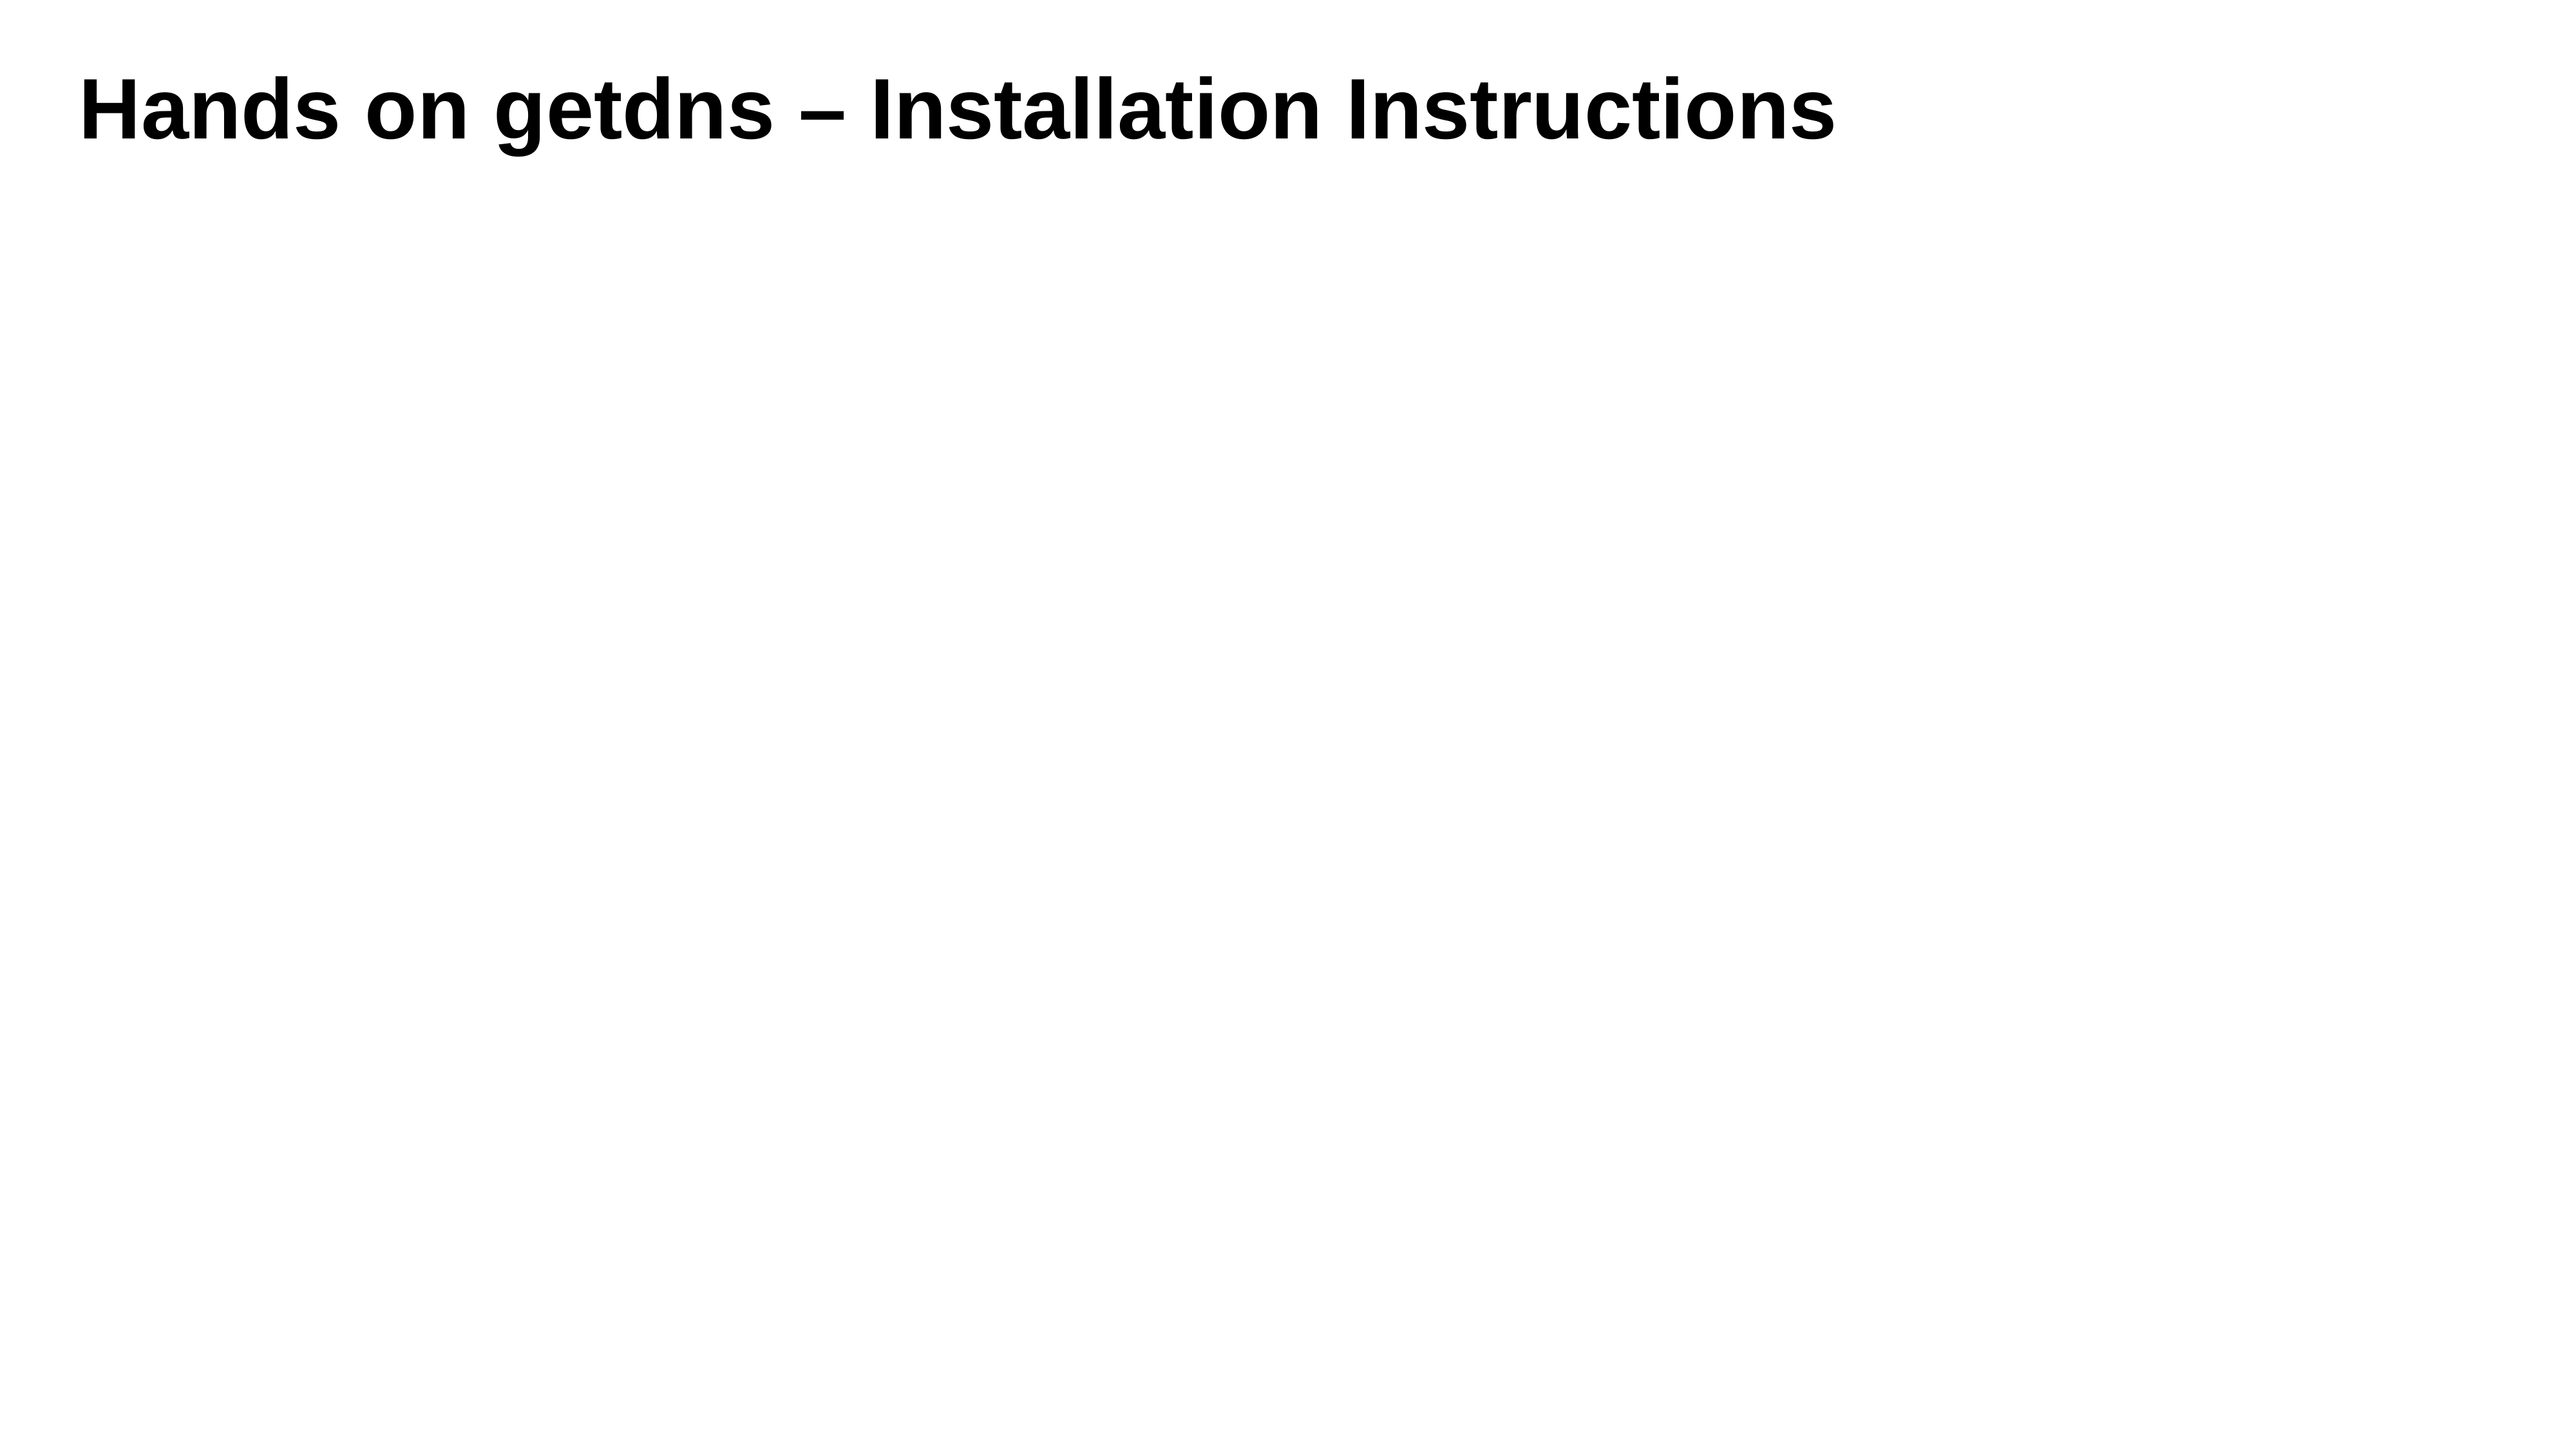

# Hands on getdns – Installation Instructions